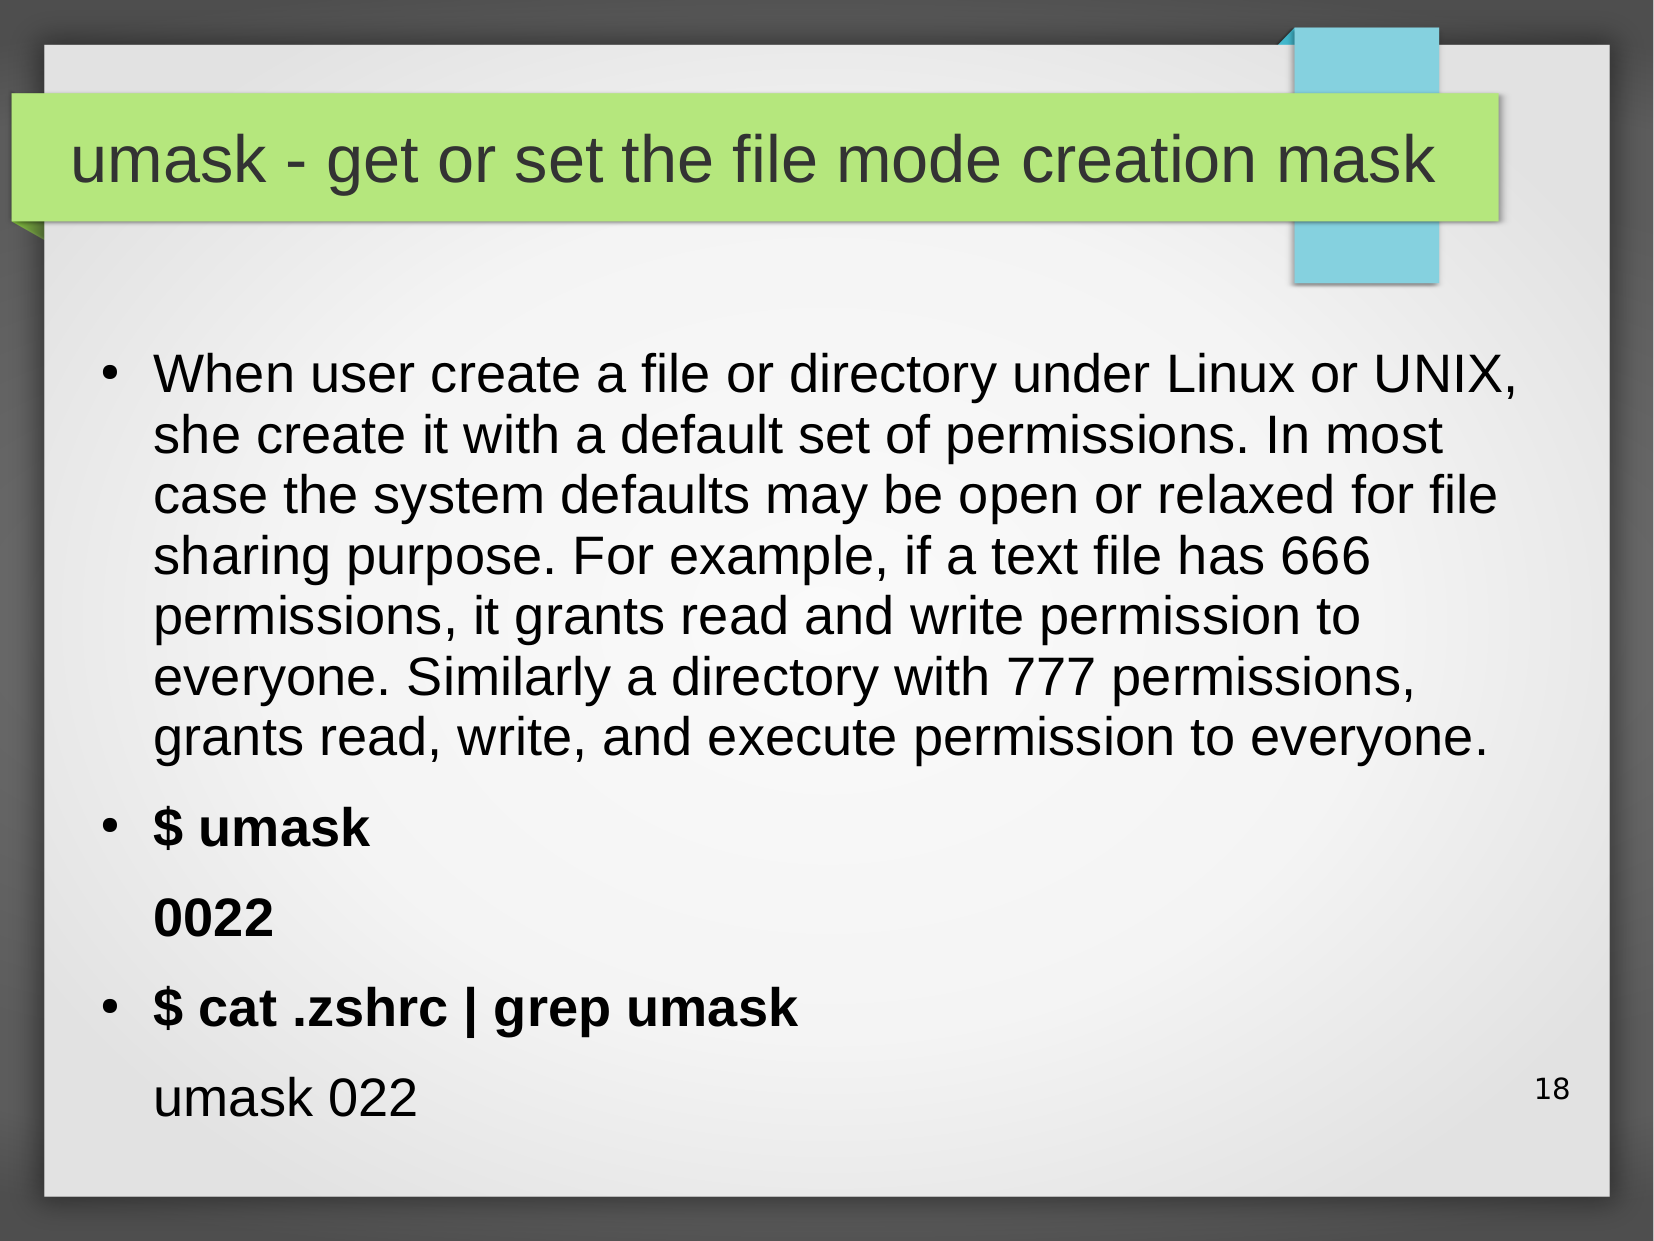

# umask - get or set the file mode creation mask
When user create a file or directory under Linux or UNIX, she create it with a default set of permissions. In most case the system defaults may be open or relaxed for file sharing purpose. For example, if a text file has 666 permissions, it grants read and write permission to everyone. Similarly a directory with 777 permissions, grants read, write, and execute permission to everyone.
$ umask
0022
$ cat .zshrc | grep umask
umask 022
18